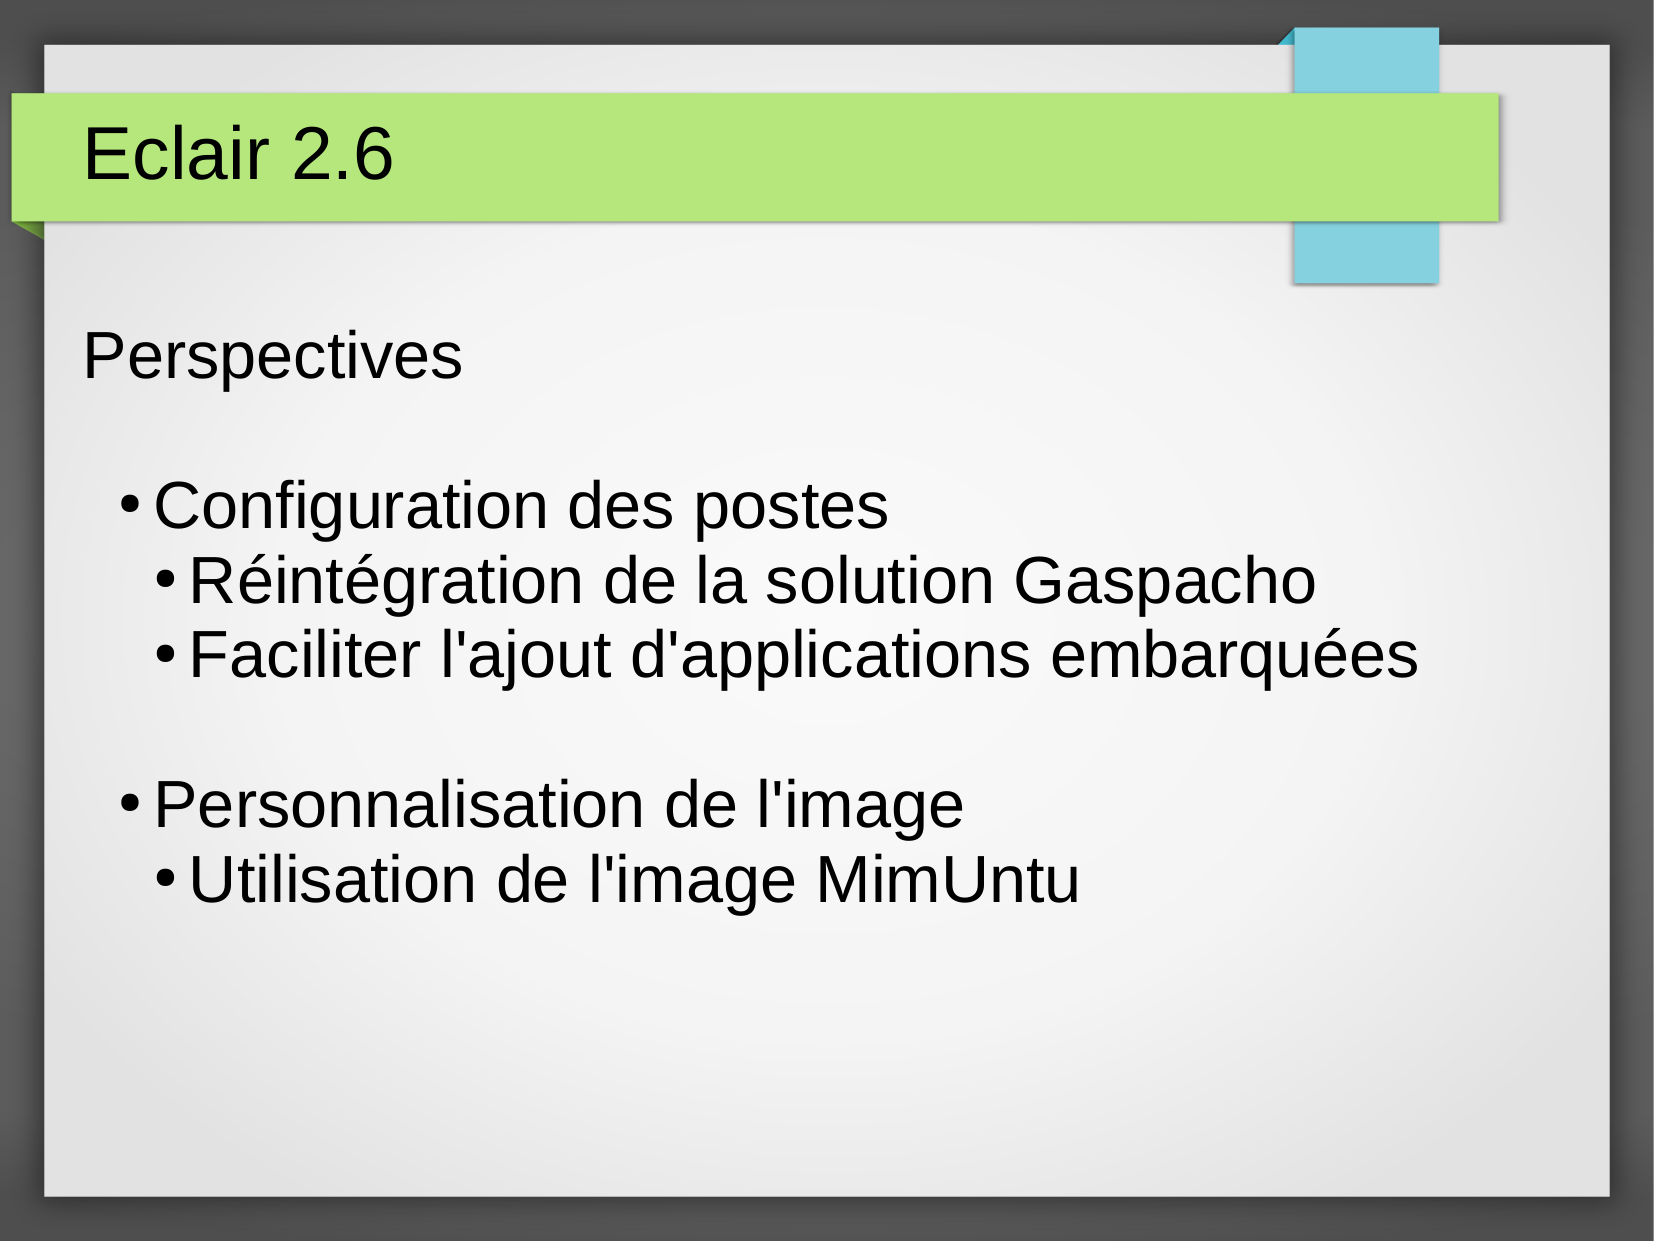

# Eclair 2.6
Perspectives
Configuration des postes
Réintégration de la solution Gaspacho
Faciliter l'ajout d'applications embarquées
Personnalisation de l'image
Utilisation de l'image MimUntu